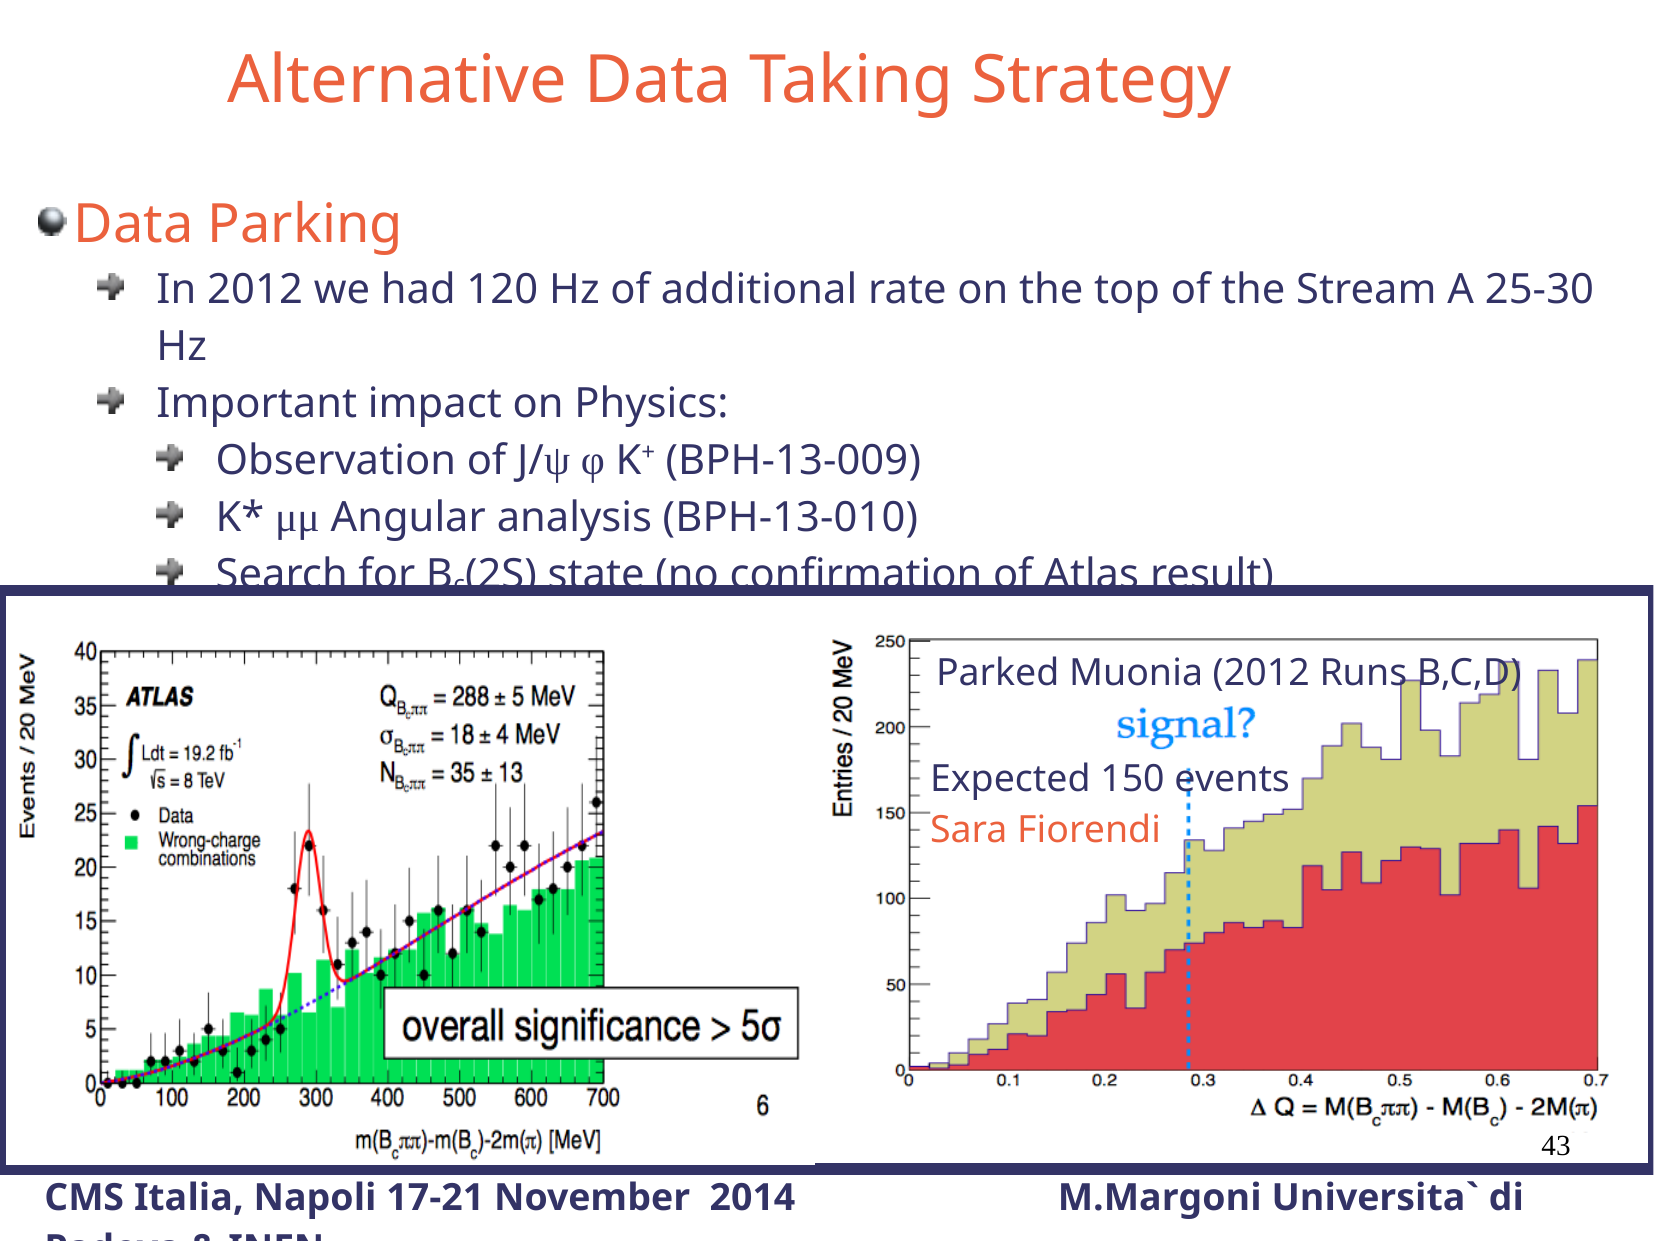

Alternative Data Taking Strategy
Data Parking
In 2012 we had 120 Hz of additional rate on the top of the Stream A 25-30 Hz
Important impact on Physics:
Observation of J/ψ φ K+ (BPH-13-009)
K* μμ Angular analysis (BPH-13-010)
Search for Bc(2S) state (no confirmation of Atlas result)
Parked Muonia (2012 Runs B,C,D)
Expected 150 events
Sara Fiorendi
43
CMS Italia, Napoli 17-21 November 2014 M.Margoni Universita` di Padova & INFN